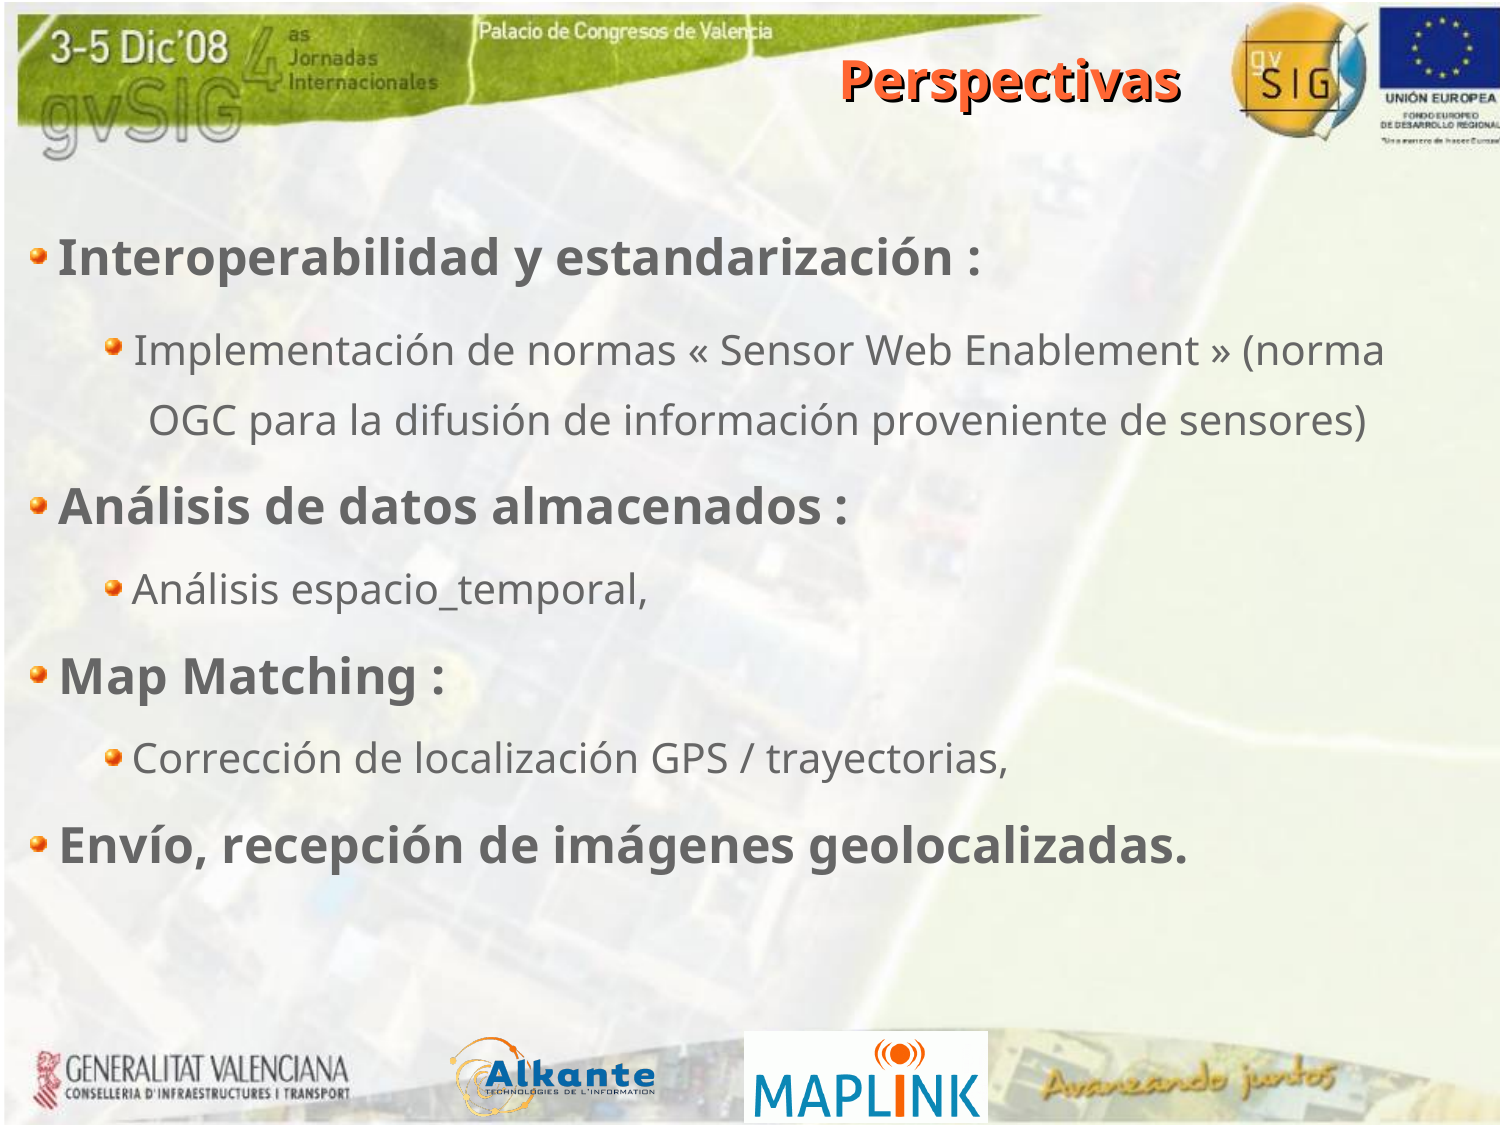

# Perspectivas
 Interoperabilidad y estandarización :
 Implementación de normas « Sensor Web Enablement » (norma OGC para la difusión de información proveniente de sensores)‏
 Análisis de datos almacenados :
 Análisis espacio_temporal,
 Map Matching :
 Corrección de localización GPS / trayectorias,
 Envío, recepción de imágenes geolocalizadas.